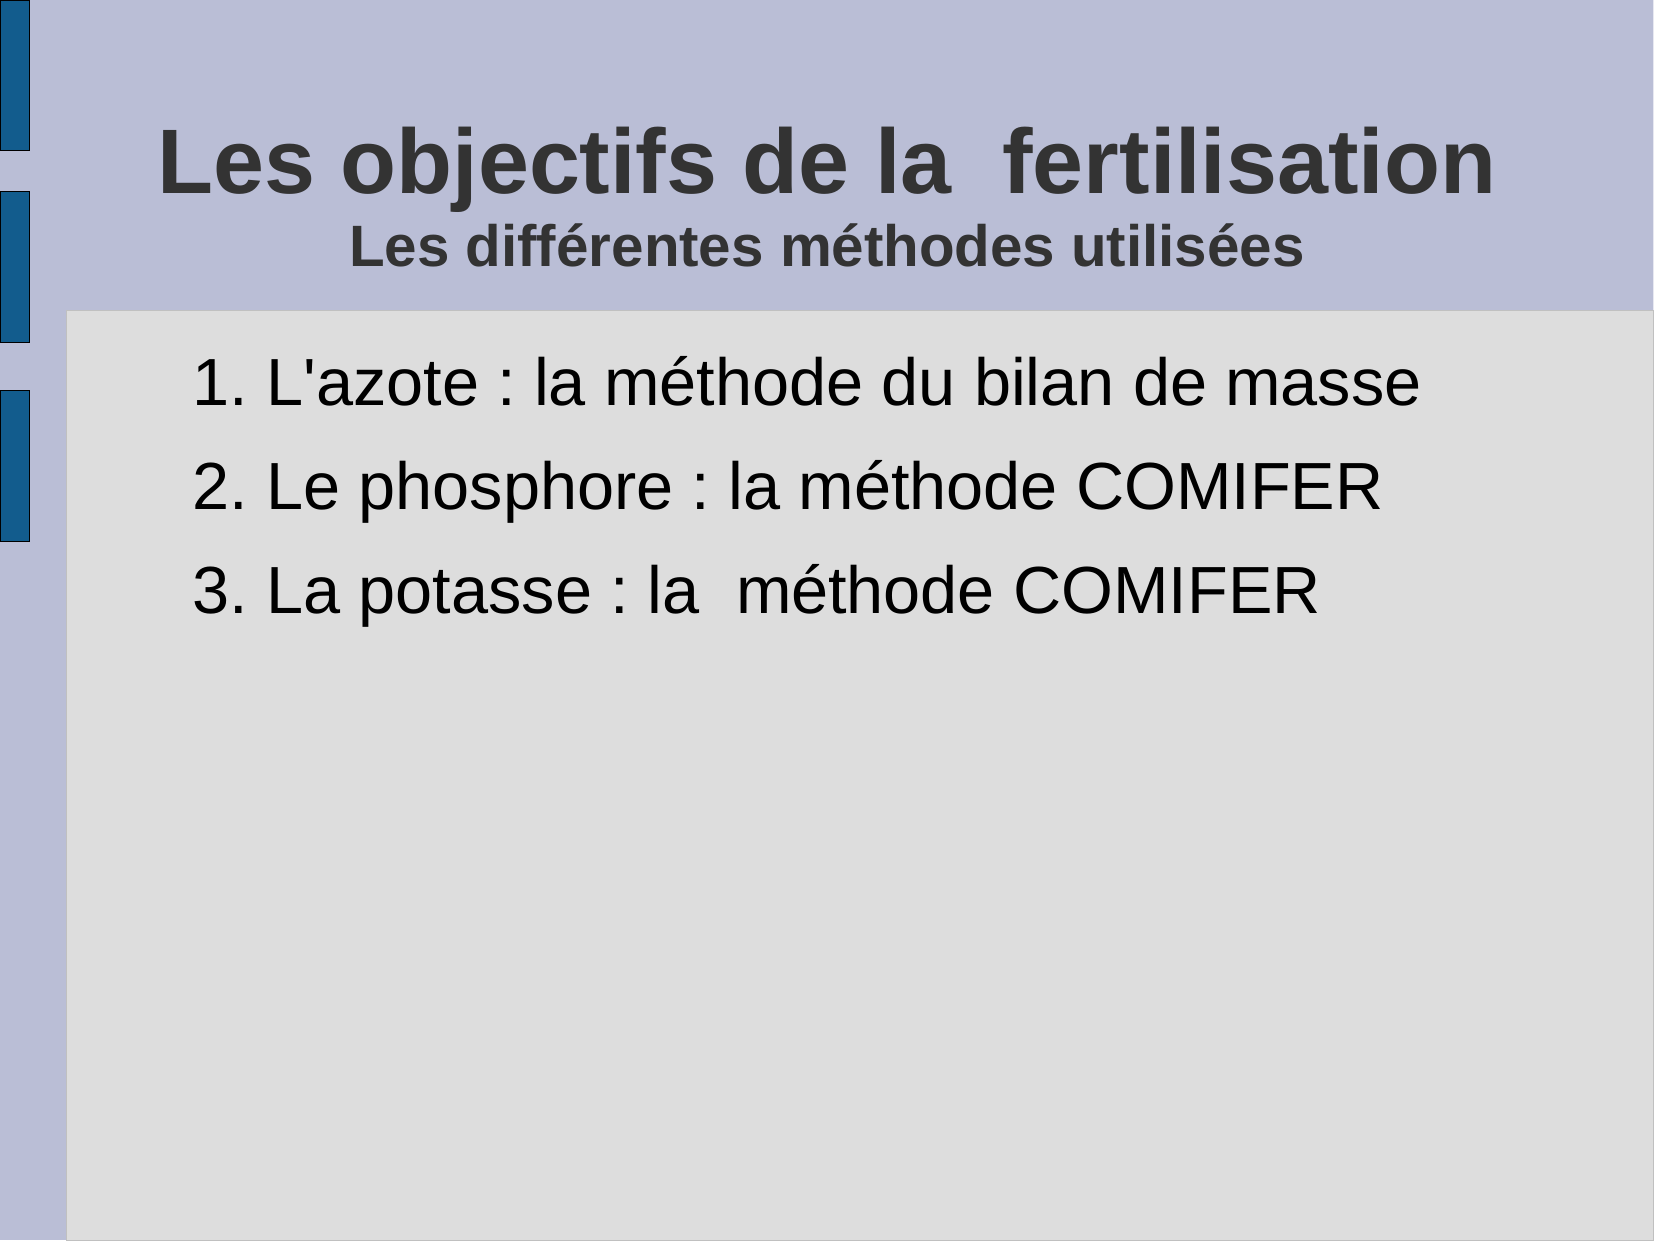

# Les objectifs de la fertilisation Les différentes méthodes utilisées
1. L'azote : la méthode du bilan de masse
2. Le phosphore : la méthode COMIFER
3. La potasse : la méthode COMIFER